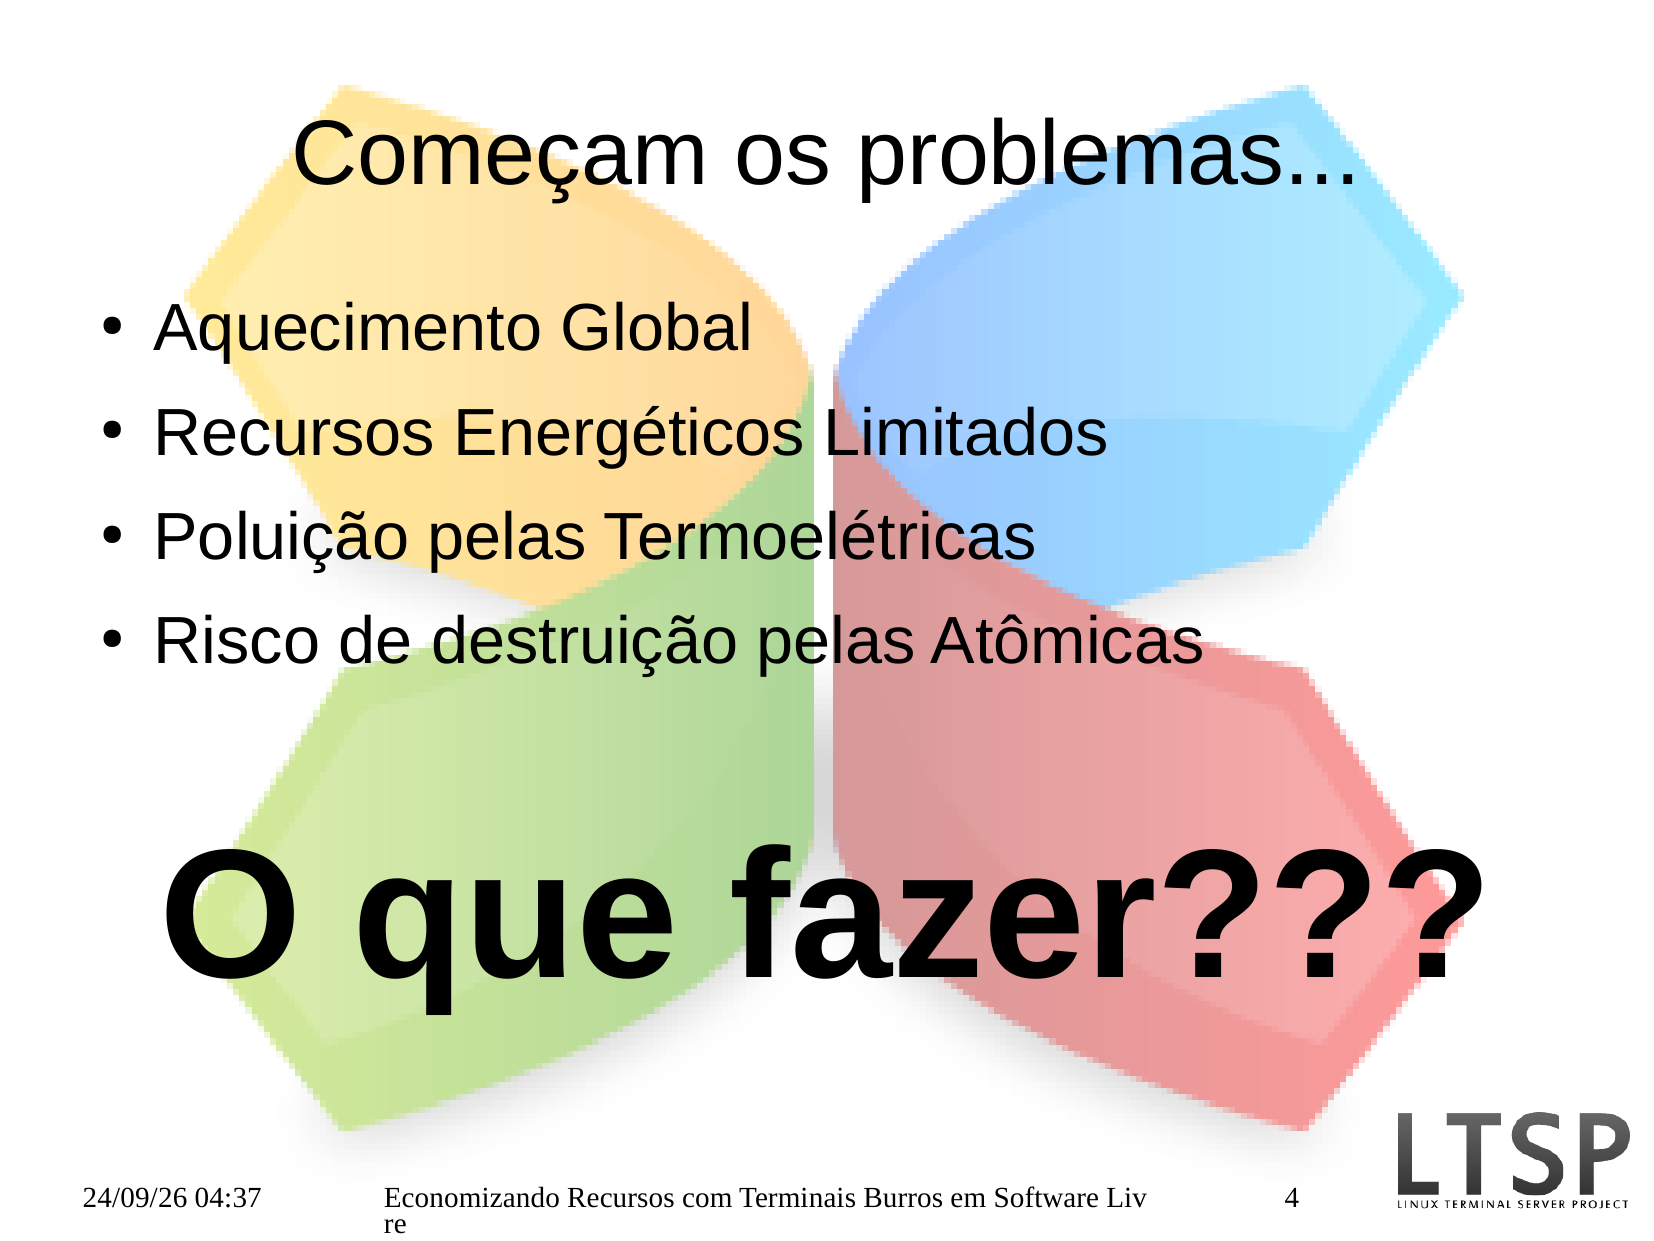

# Começam os problemas...
Aquecimento Global
Recursos Energéticos Limitados
Poluição pelas Termoelétricas
Risco de destruição pelas Atômicas
O que fazer???
Economizando Recursos com Terminais Burros em Software Livre
4